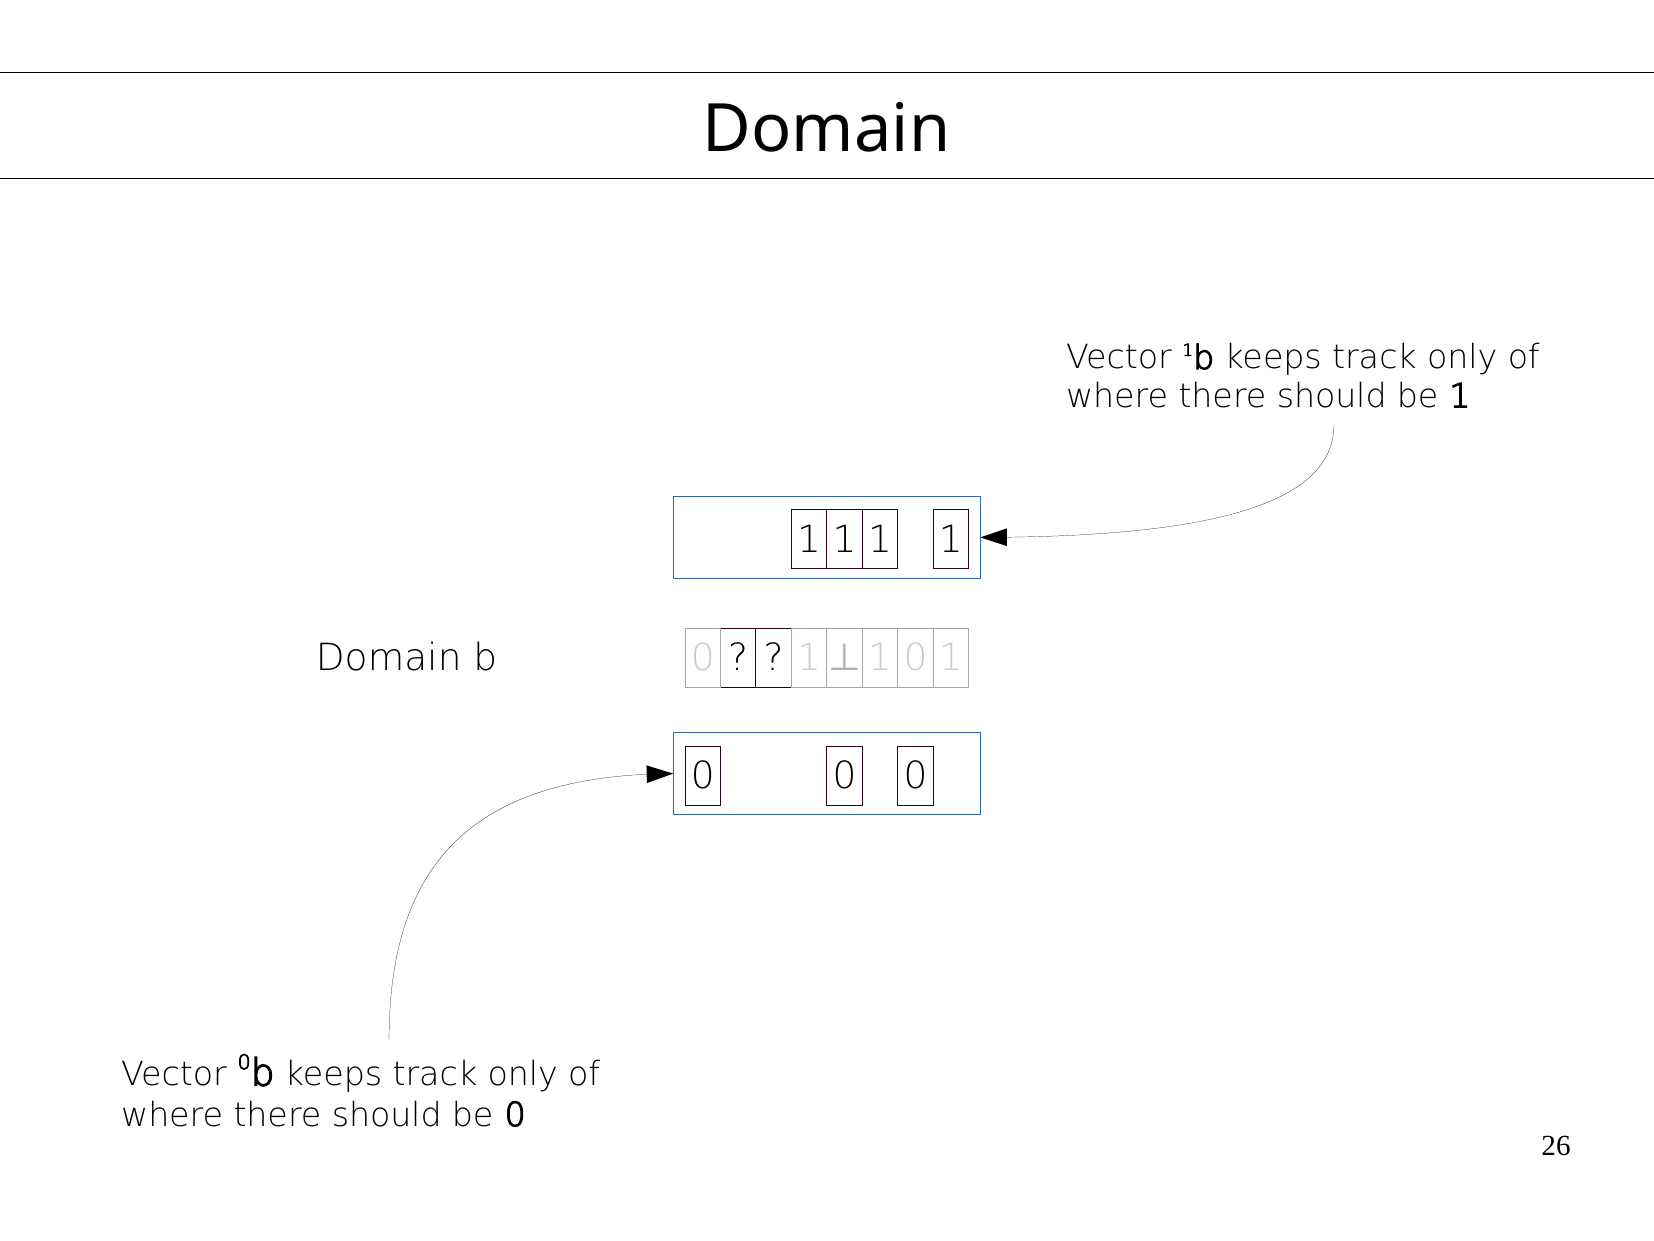

Notice that for the conflict, both of them claim to know the value, but it's not the same one
Domain
Vector 1b keeps track only of where there should be 1
1
1
1
1
0
?
?
1
⊥
1
0
1
Domain b
0
0
0
Vector 0b keeps track only of where there should be 0
26